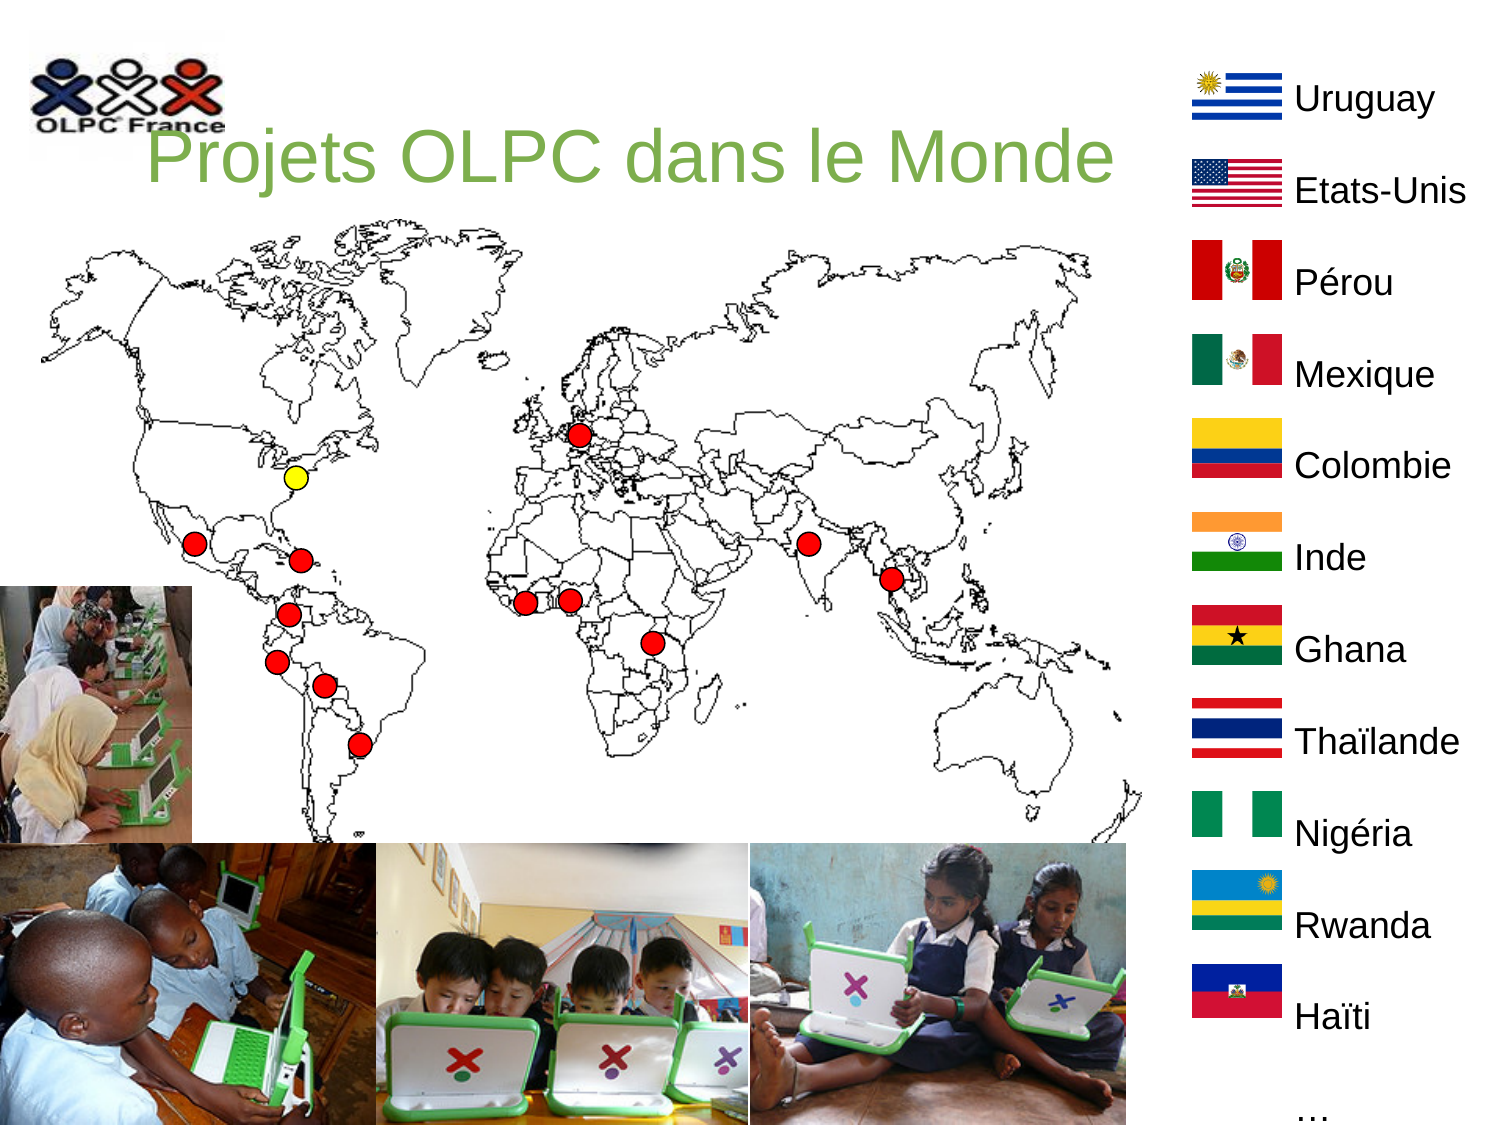

Uruguay
Etats-Unis
Pérou
Mexique
Colombie
Inde
Ghana
Thaïlande
Nigéria
Rwanda
Haïti
…
# Projets OLPC dans le Monde